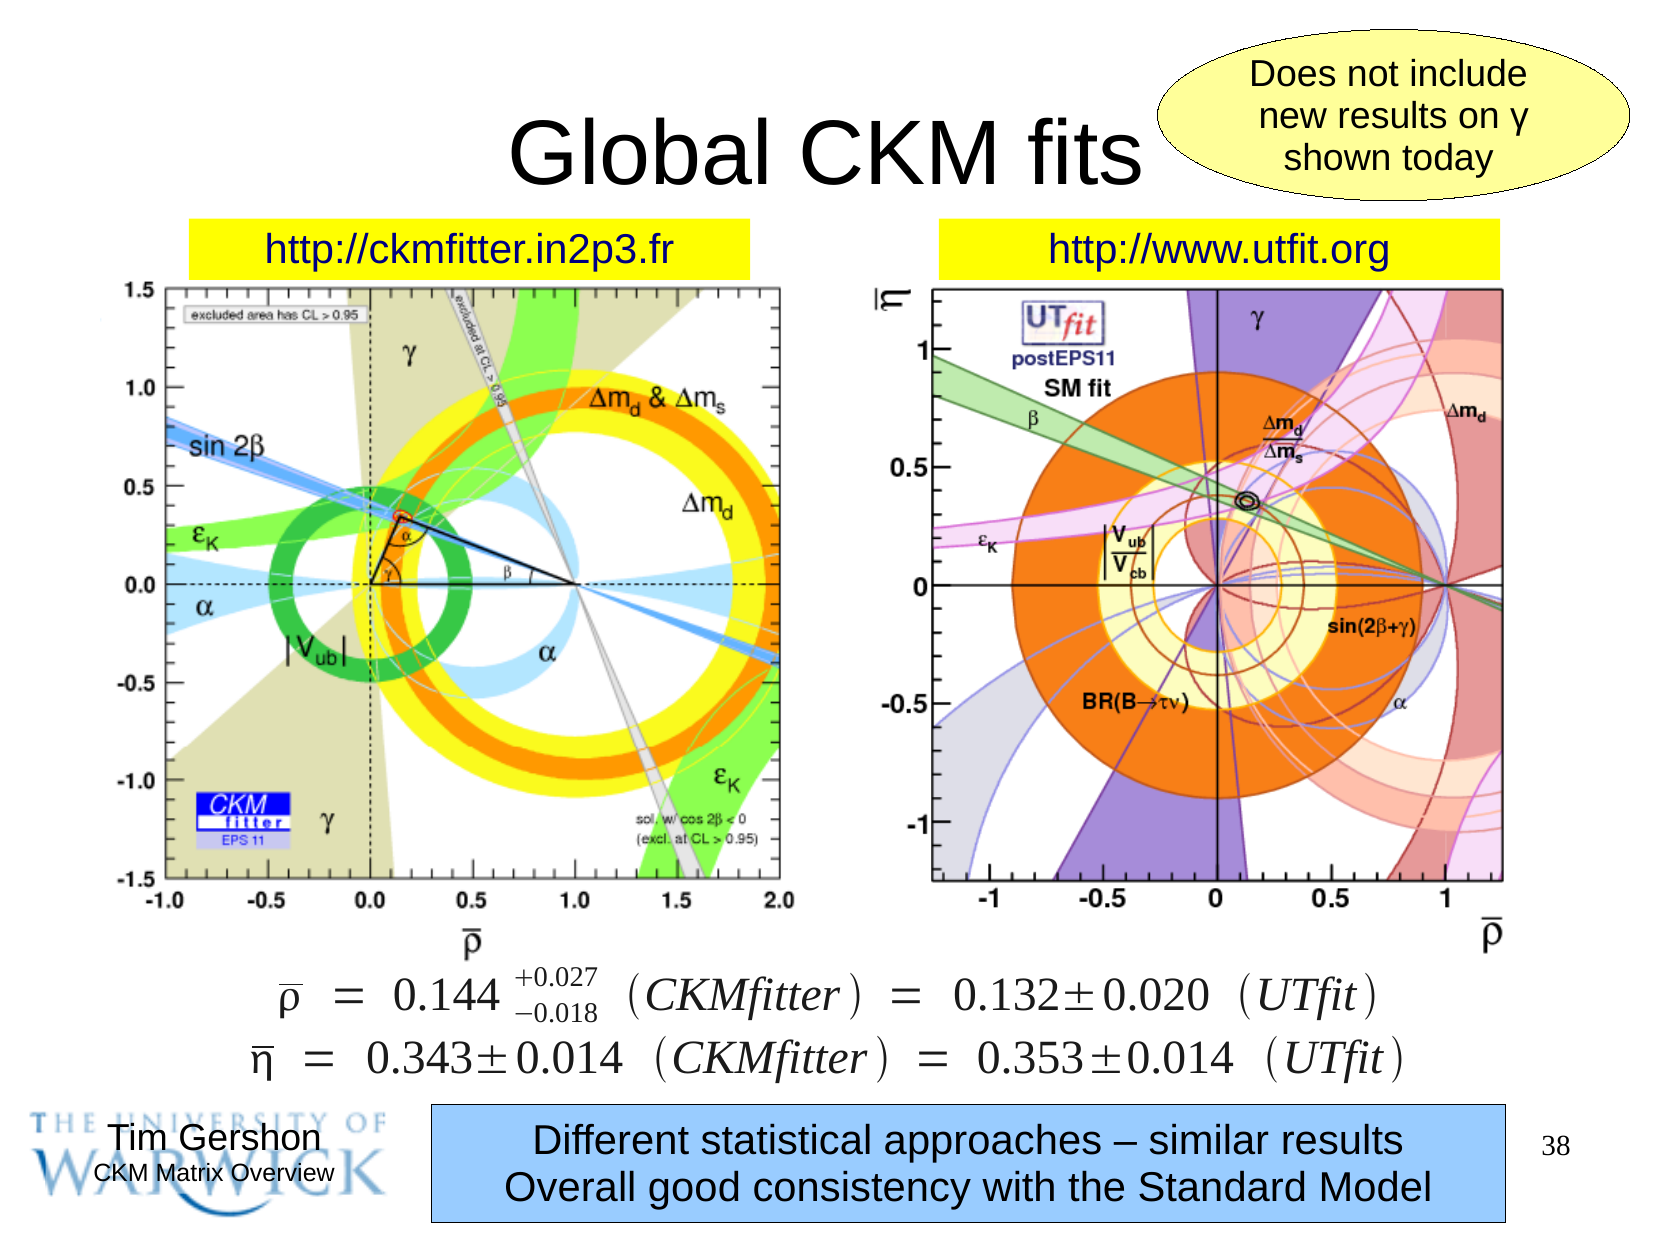

Does not include
new results on γ
shown today
# Global CKM fits
http://ckmfitter.in2p3.fr
http://www.utfit.org
Different statistical approaches – similar results
Overall good consistency with the Standard Model
Tim Gershon
CKM Matrix Overview
38